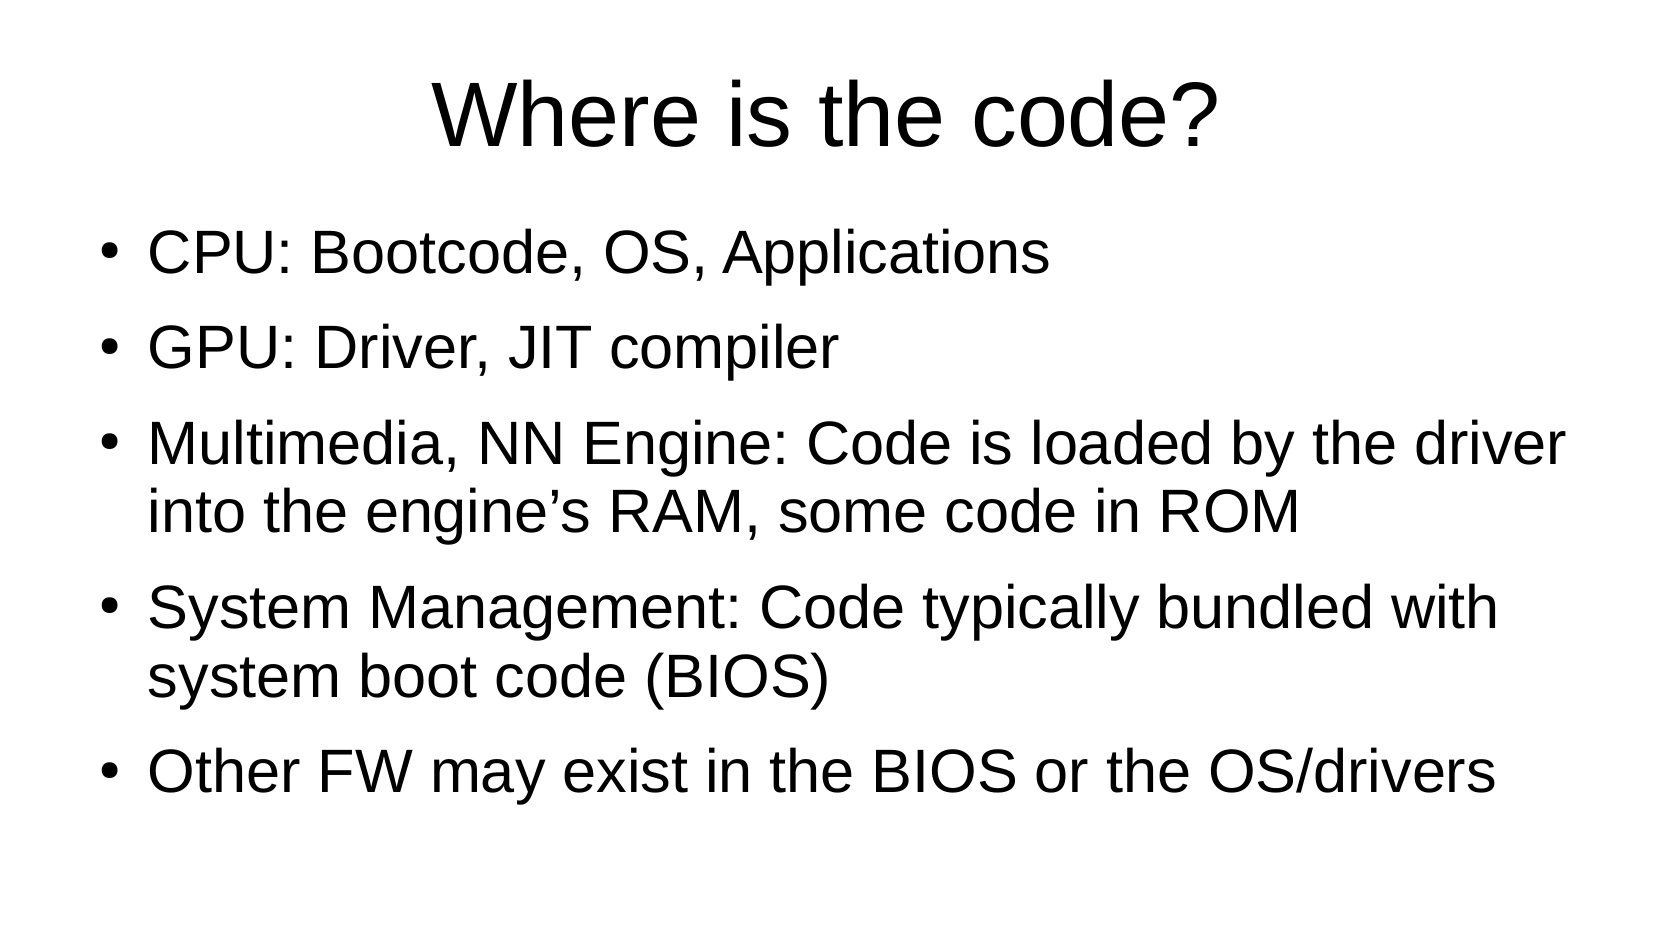

# Where is the code?
CPU: Bootcode, OS, Applications
GPU: Driver, JIT compiler
Multimedia, NN Engine: Code is loaded by the driver into the engine’s RAM, some code in ROM
System Management: Code typically bundled with system boot code (BIOS)
Other FW may exist in the BIOS or the OS/drivers